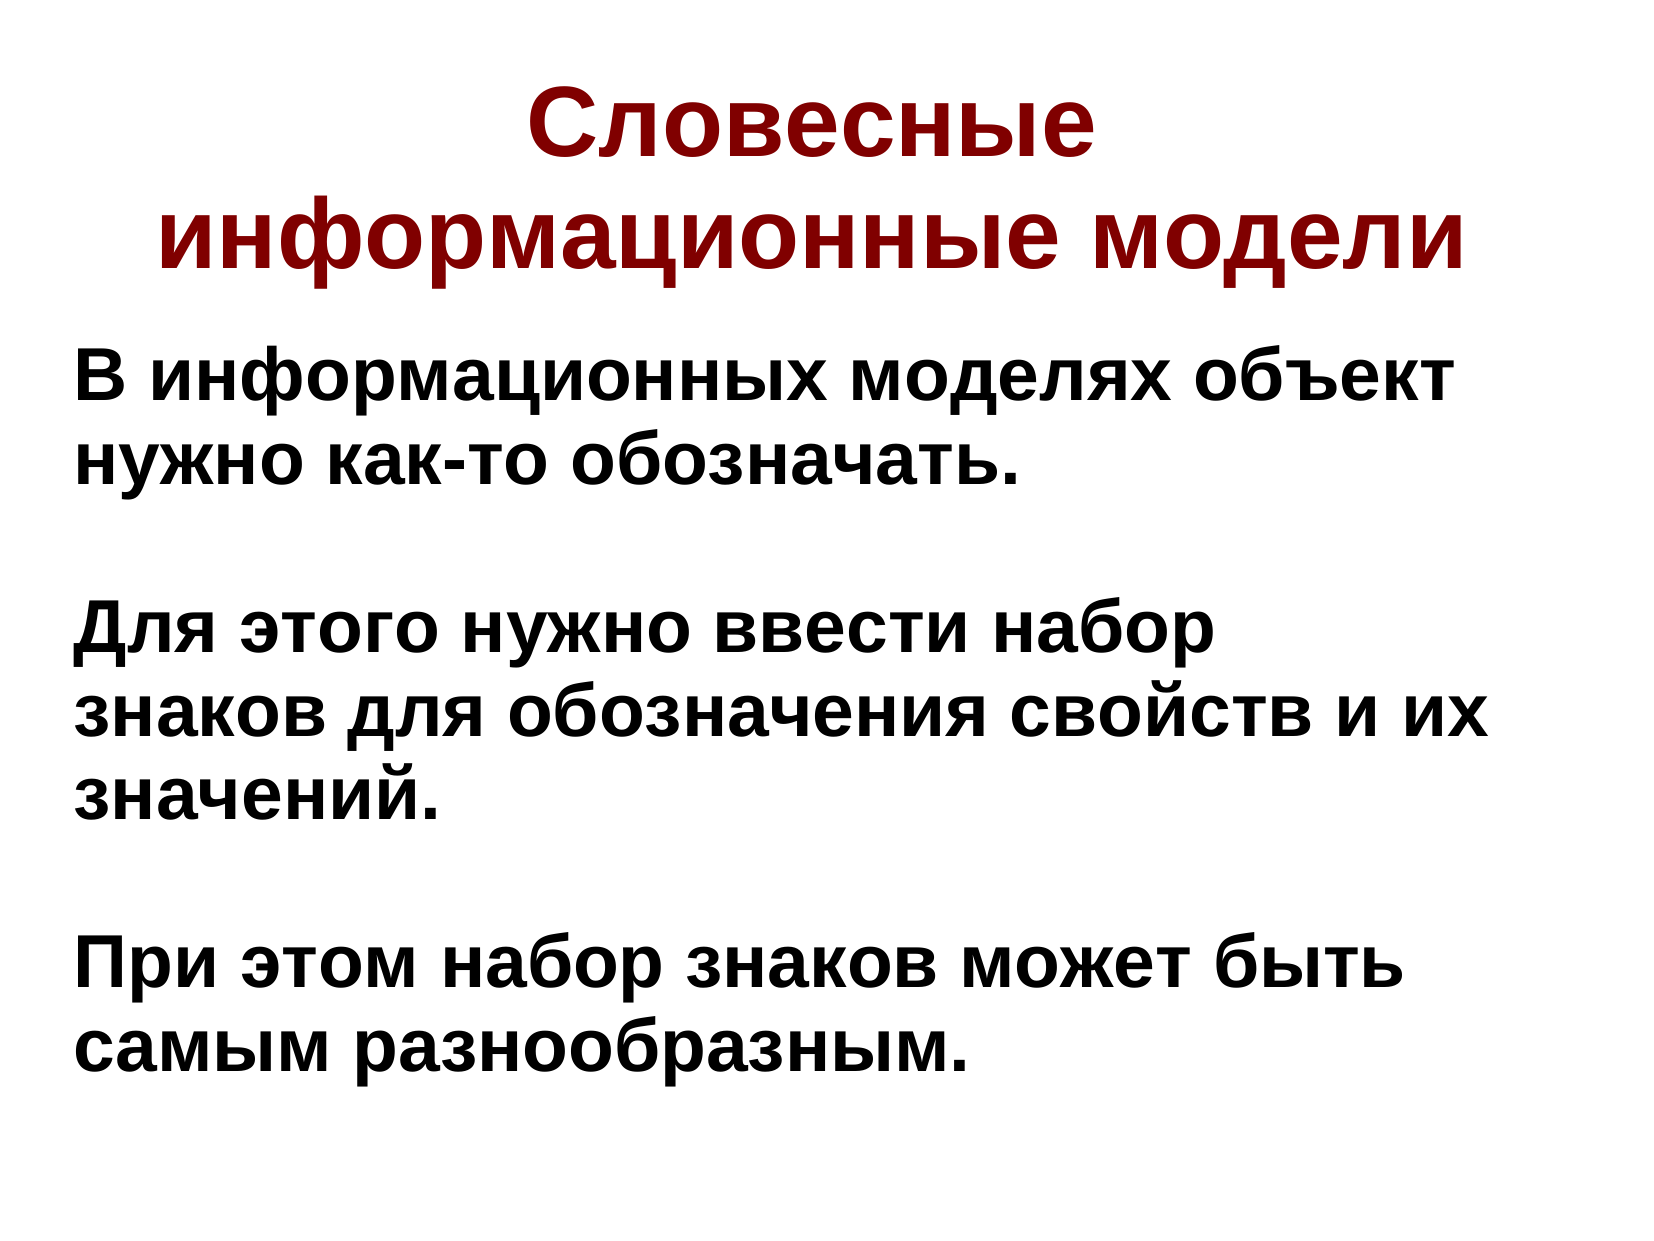

Словесные информационные модели
В информационных моделях объект нужно как-то обозначать.
Для этого нужно ввести набор
знаков для обозначения свойств и их значений.
При этом набор знаков может быть самым разнообразным.